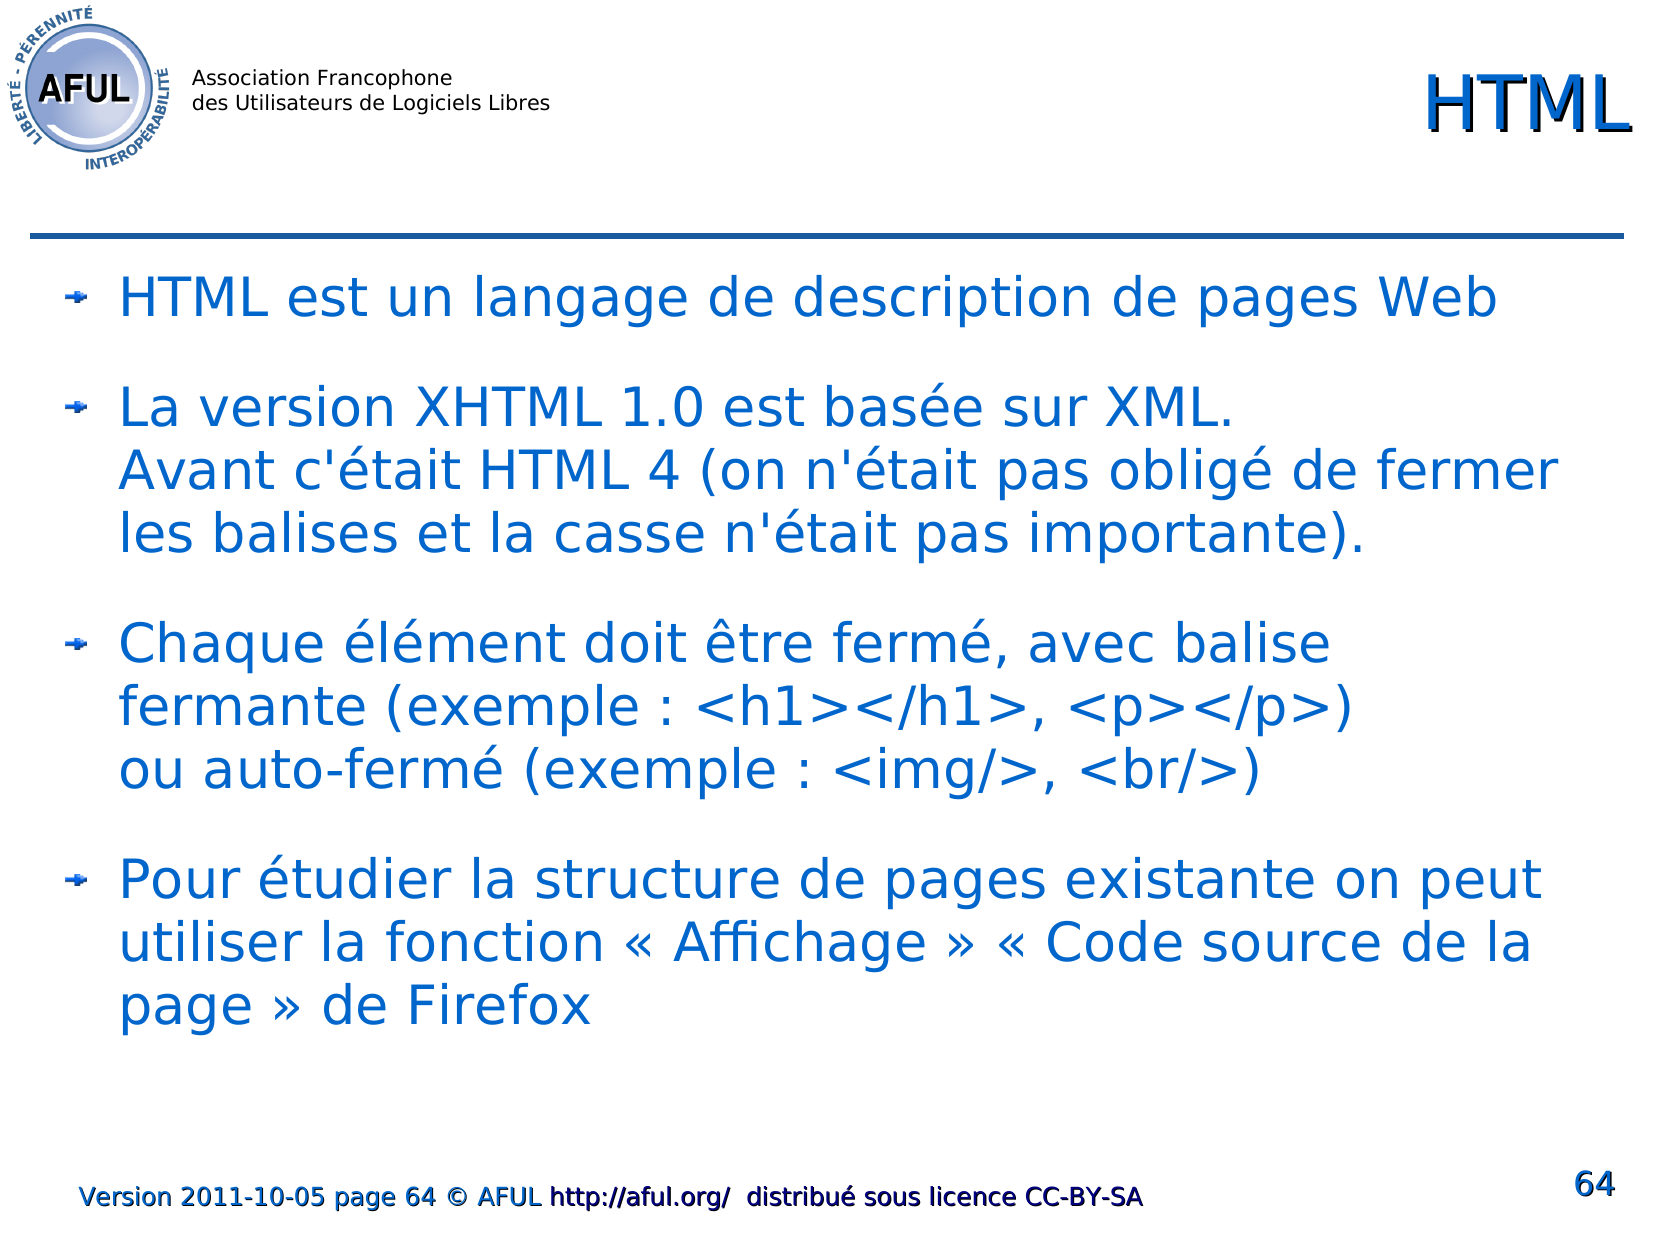

HTML
# HTML est un langage de description de pages Web
La version XHTML 1.0 est basée sur XML.
Avant c'était HTML 4 (on n'était pas obligé de fermer les balises et la casse n'était pas importante).
Chaque élément doit être fermé, avec balise fermante (exemple : <h1></h1>, <p></p>)
ou auto-fermé (exemple : <img/>, <br/>)
Pour étudier la structure de pages existante on peut utiliser la fonction « Affichage » « Code source de la page » de Firefox